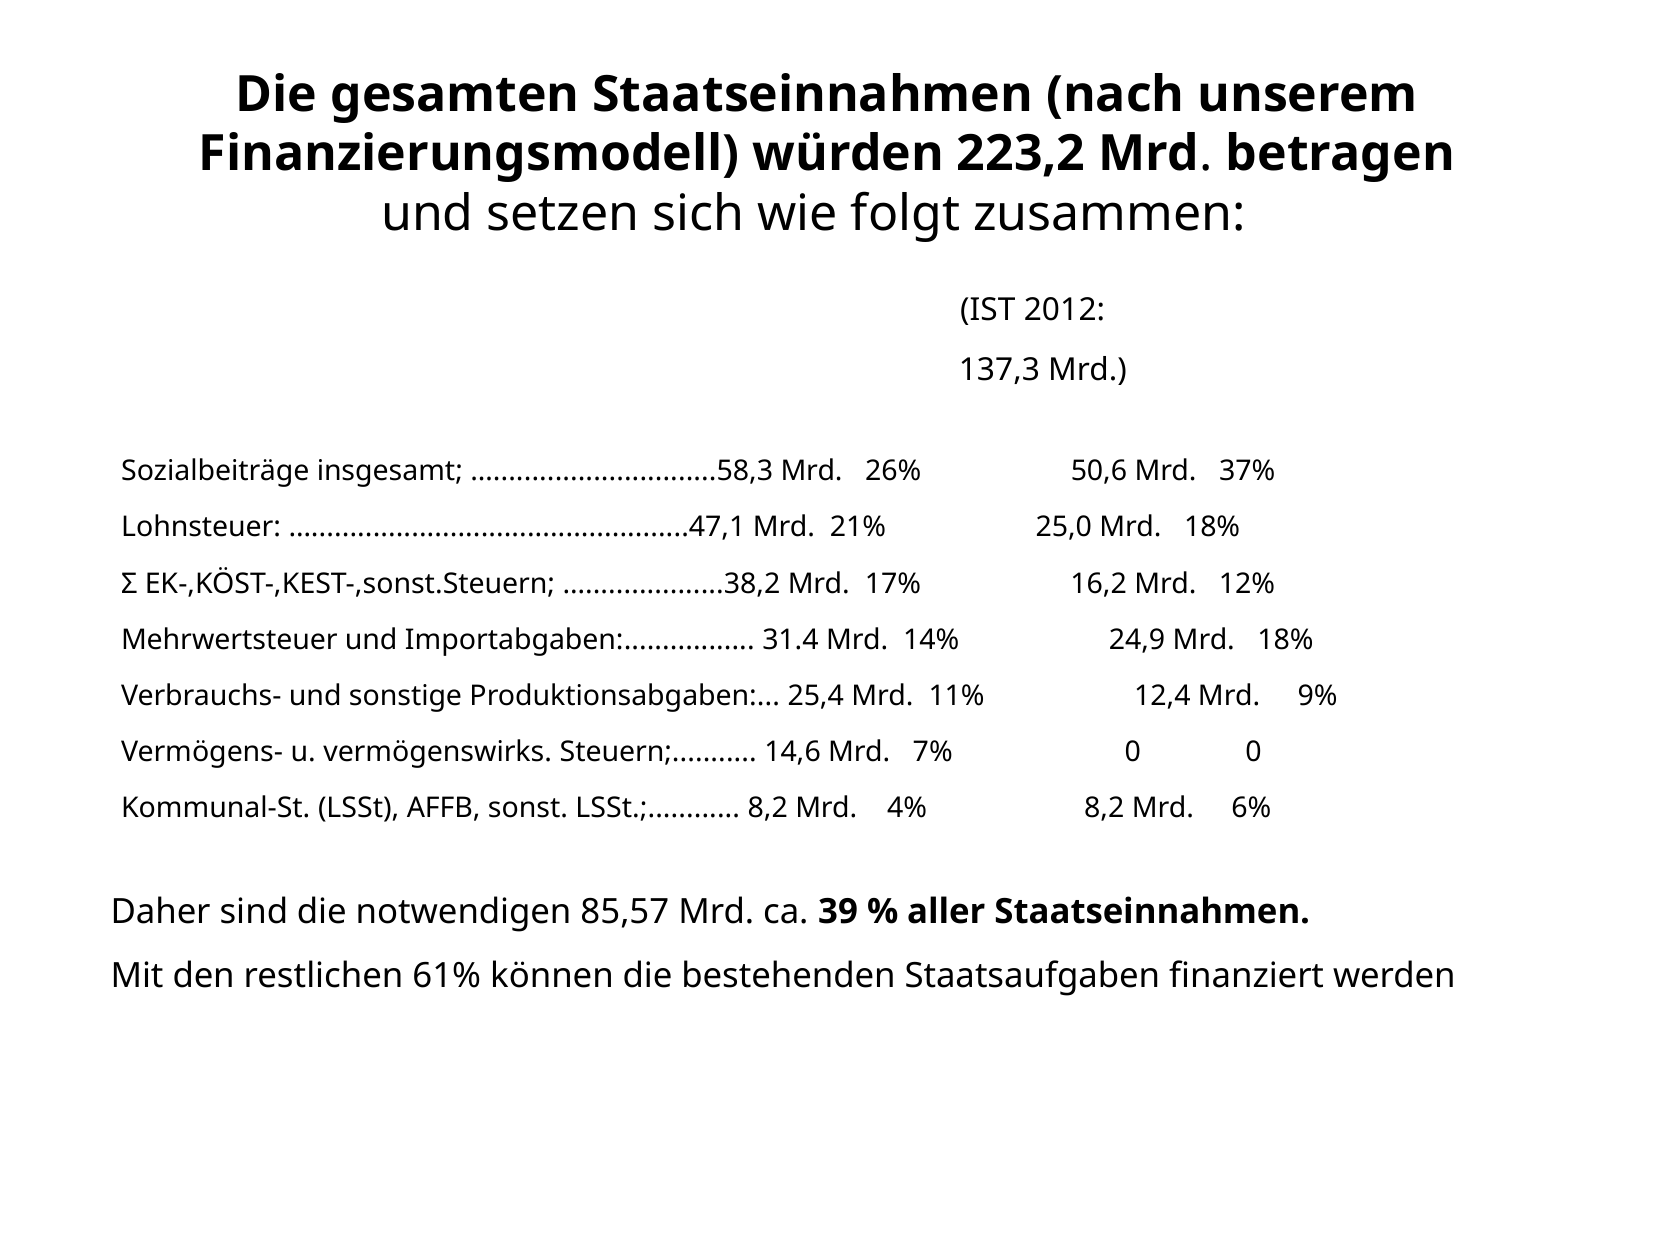

# Die gesamten Staatseinnahmen (nach unserem Finanzierungsmodell) würden 223,2 Mrd. betragen und setzen sich wie folgt zusammen:
 (IST 2012:
 137,3 Mrd.)
Sozialbeiträge insgesamt; ….............................58,3 Mrd. 26% 50,6 Mrd. 37%
Lohnsteuer: ….................................................47,1 Mrd. 21% 25,0 Mrd. 18%
Σ EK-,KÖST-,KEST-,sonst.Steuern; …..................38,2 Mrd. 17% 16,2 Mrd. 12%
Mehrwertsteuer und Importabgaben:................. 31.4 Mrd. 14% 24,9 Mrd. 18%
Verbrauchs- und sonstige Produktionsabgaben:... 25,4 Mrd. 11% 12,4 Mrd. 9%
Vermögens- u. vermögenswirks. Steuern;........... 14,6 Mrd. 7% 0 0
Kommunal-St. (LSSt), AFFB, sonst. LSSt.;............ 8,2 Mrd. 4% 8,2 Mrd. 6%
 Daher sind die notwendigen 85,57 Mrd. ca. 39 % aller Staatseinnahmen.
 Mit den restlichen 61% können die bestehenden Staatsaufgaben finanziert werden